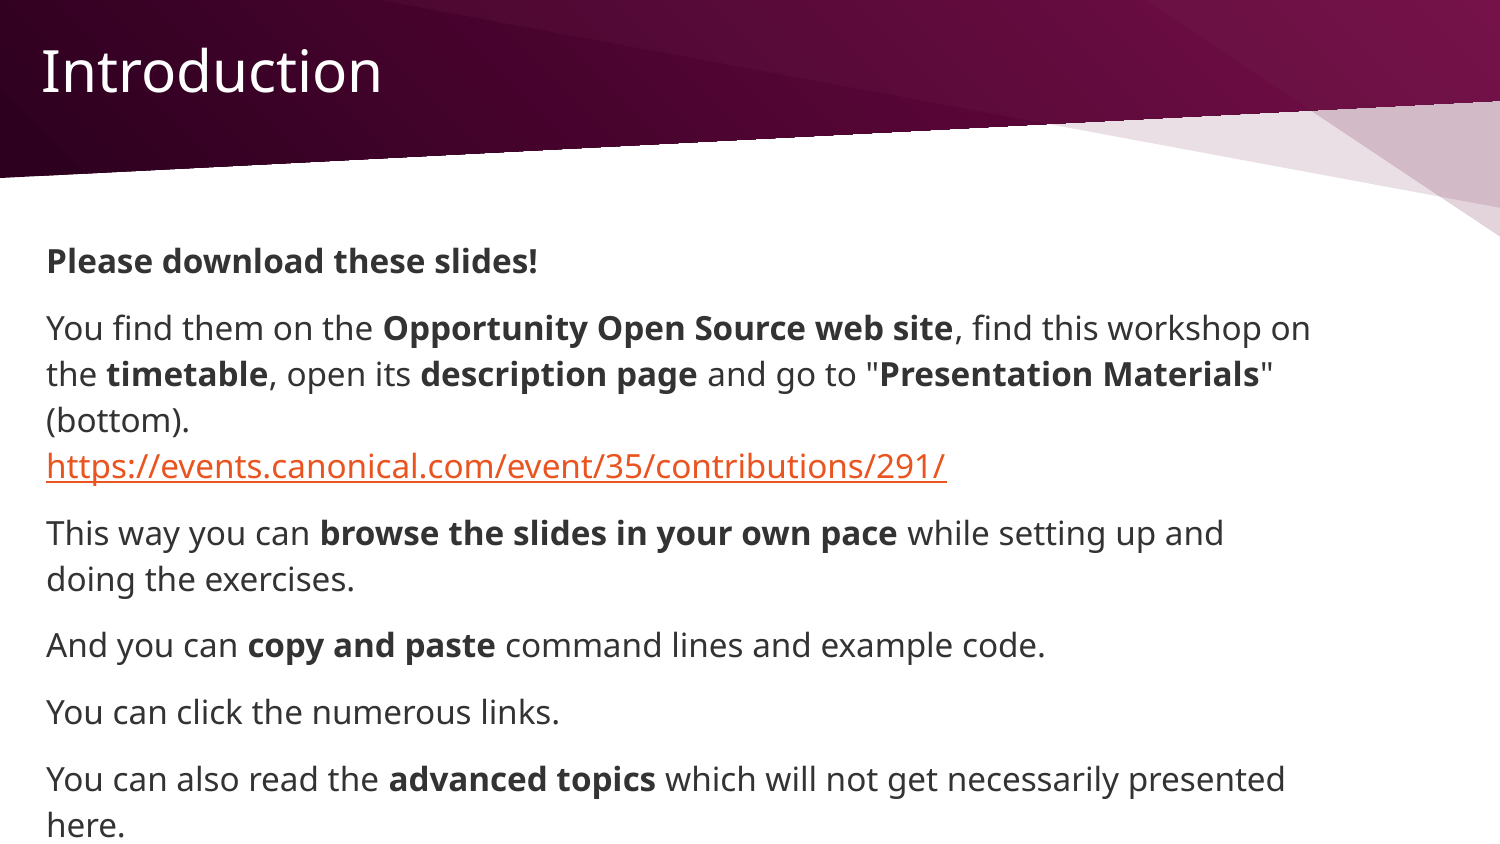

Introduction
# Please download these slides!
You find them on the Opportunity Open Source web site, find this workshop on the timetable, open its description page and go to "Presentation Materials" (bottom).
https://events.canonical.com/event/35/contributions/291/
This way you can browse the slides in your own pace while setting up and doing the exercises.
And you can copy and paste command lines and example code.
You can click the numerous links.
You can also read the advanced topics which will not get necessarily presented here.
May the source (and these slides) always be with you!